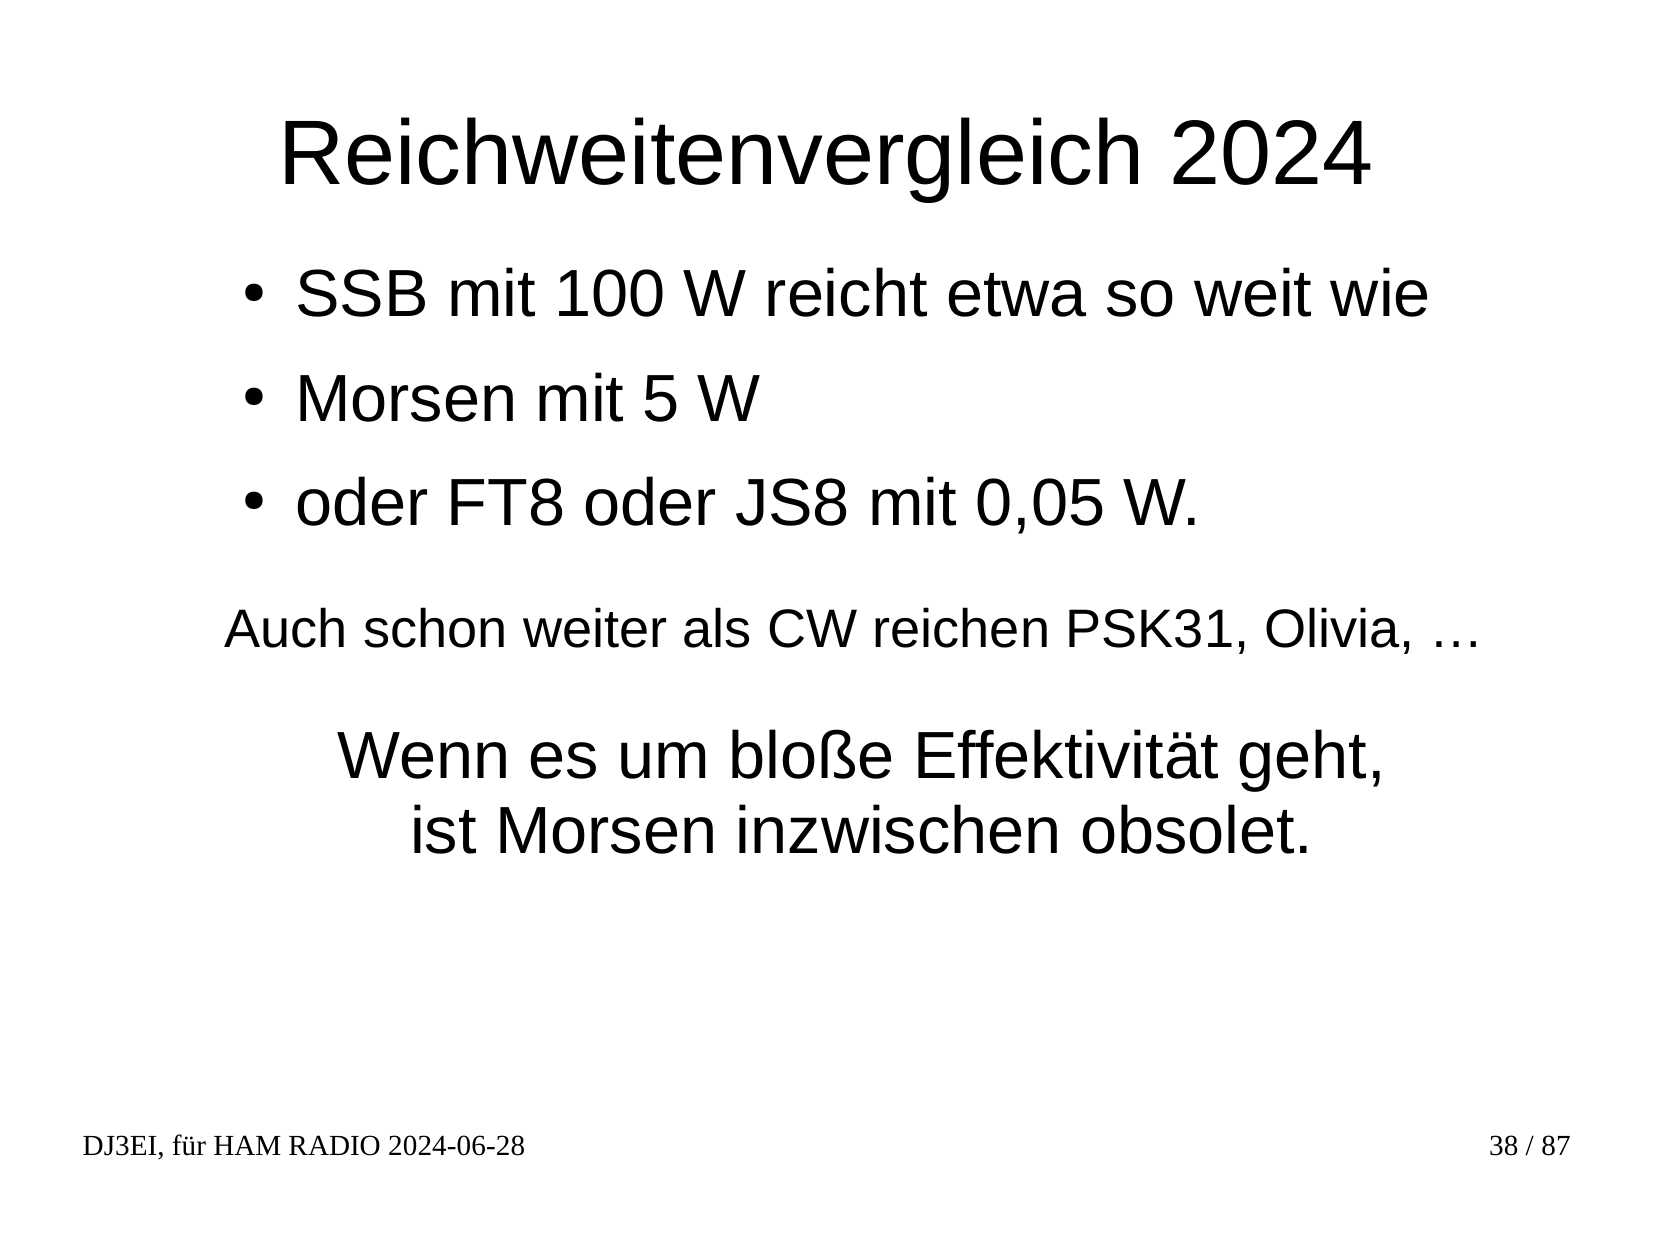

# Reichweitenvergleich 2024
SSB mit 100 W reicht etwa so weit wie
Morsen mit 5 W
oder FT8 oder JS8 mit 0,05 W.
Auch schon weiter als CW reichen PSK31, Olivia, …
Wenn es um bloße Effektivität geht,
ist Morsen inzwischen obsolet.
38